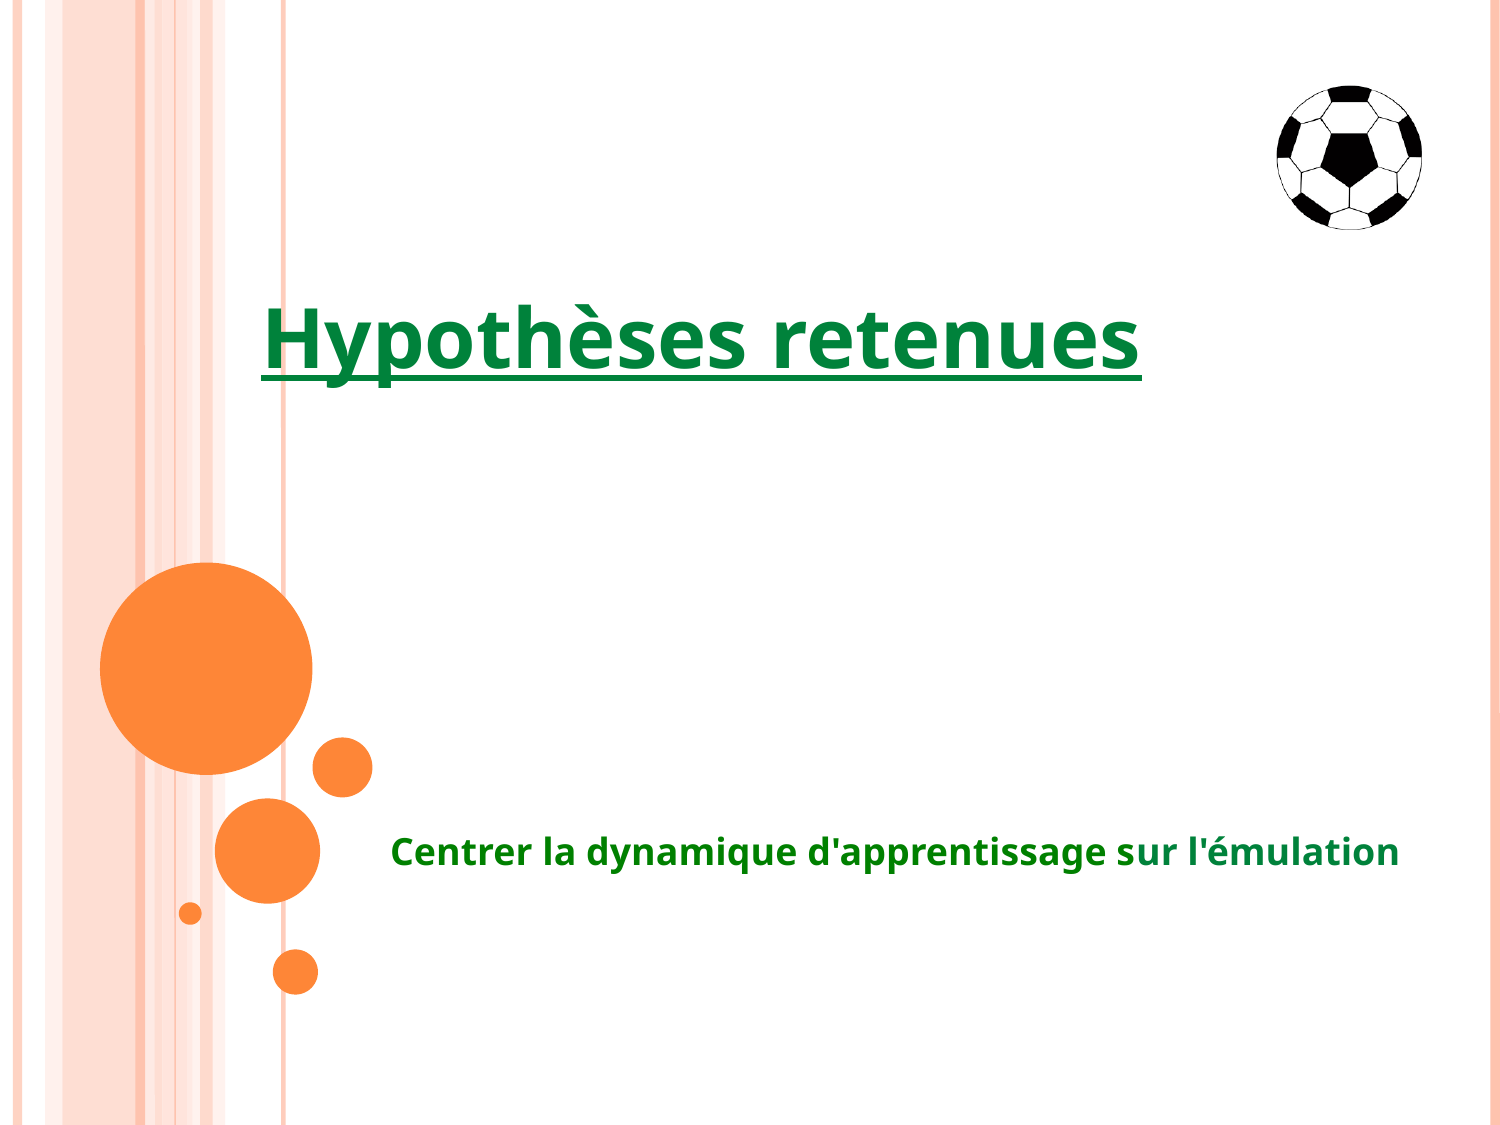

# Hypothèses retenues
Centrer la dynamique d'apprentissage sur l'émulation